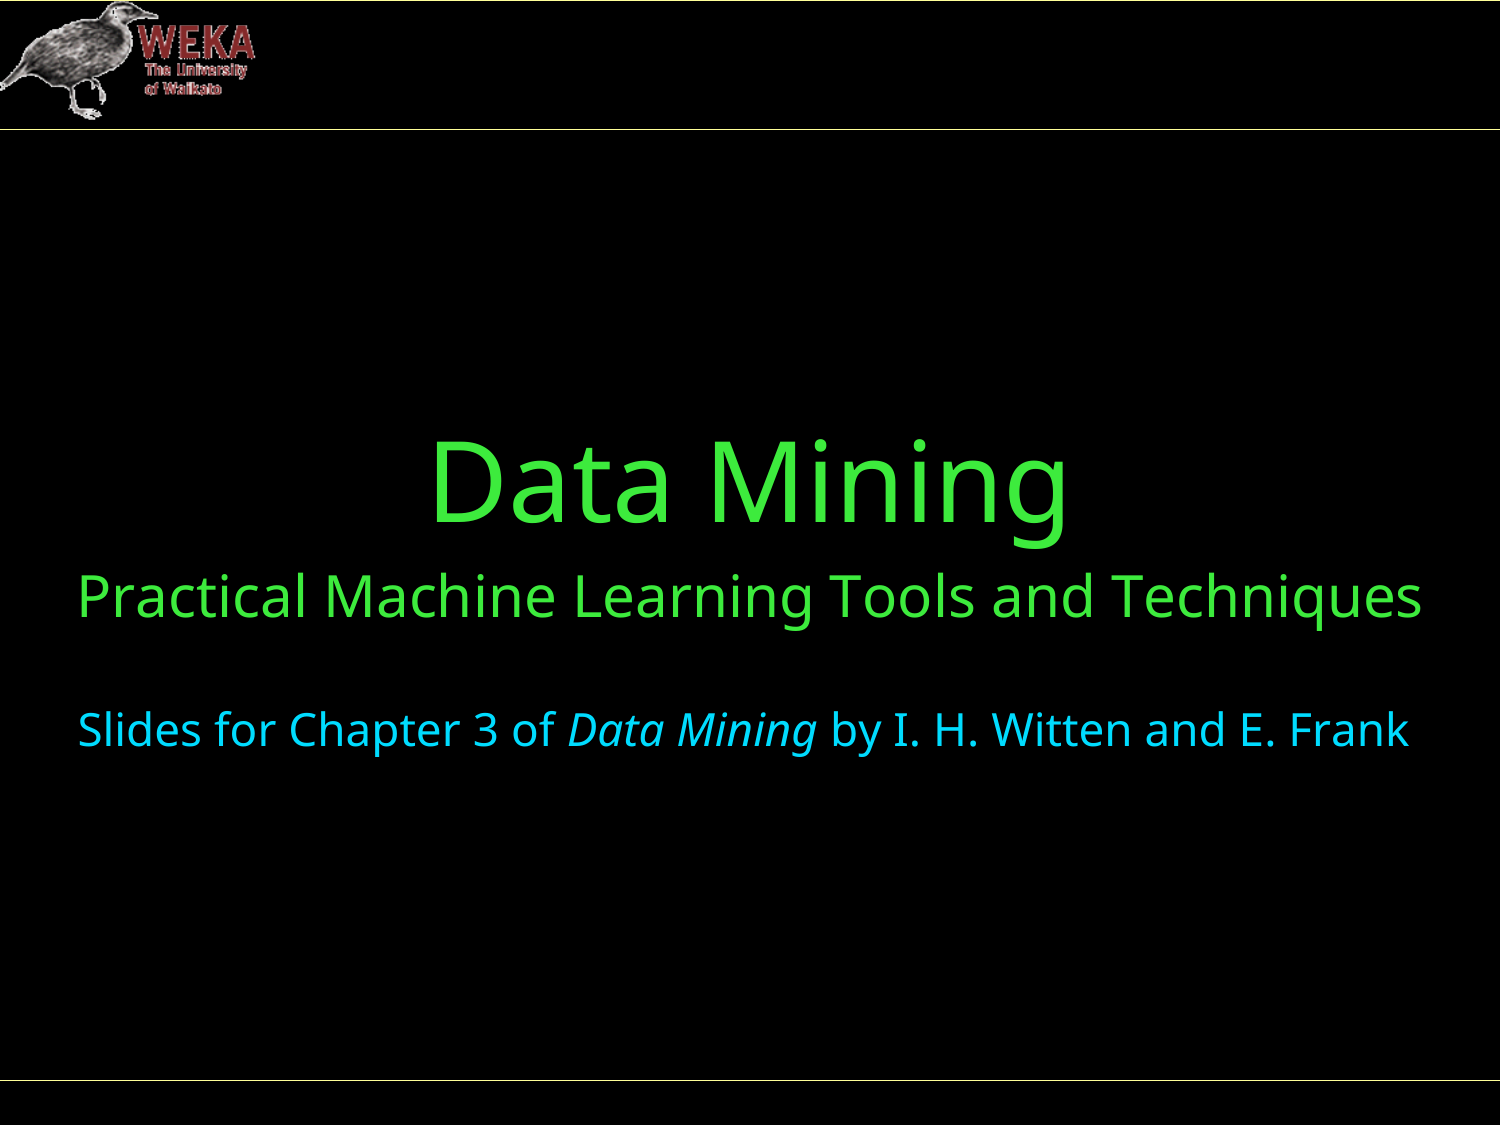

Data Mining
Practical Machine Learning Tools and Techniques
Slides for Chapter 3 of Data Mining by I. H. Witten and E. Frank